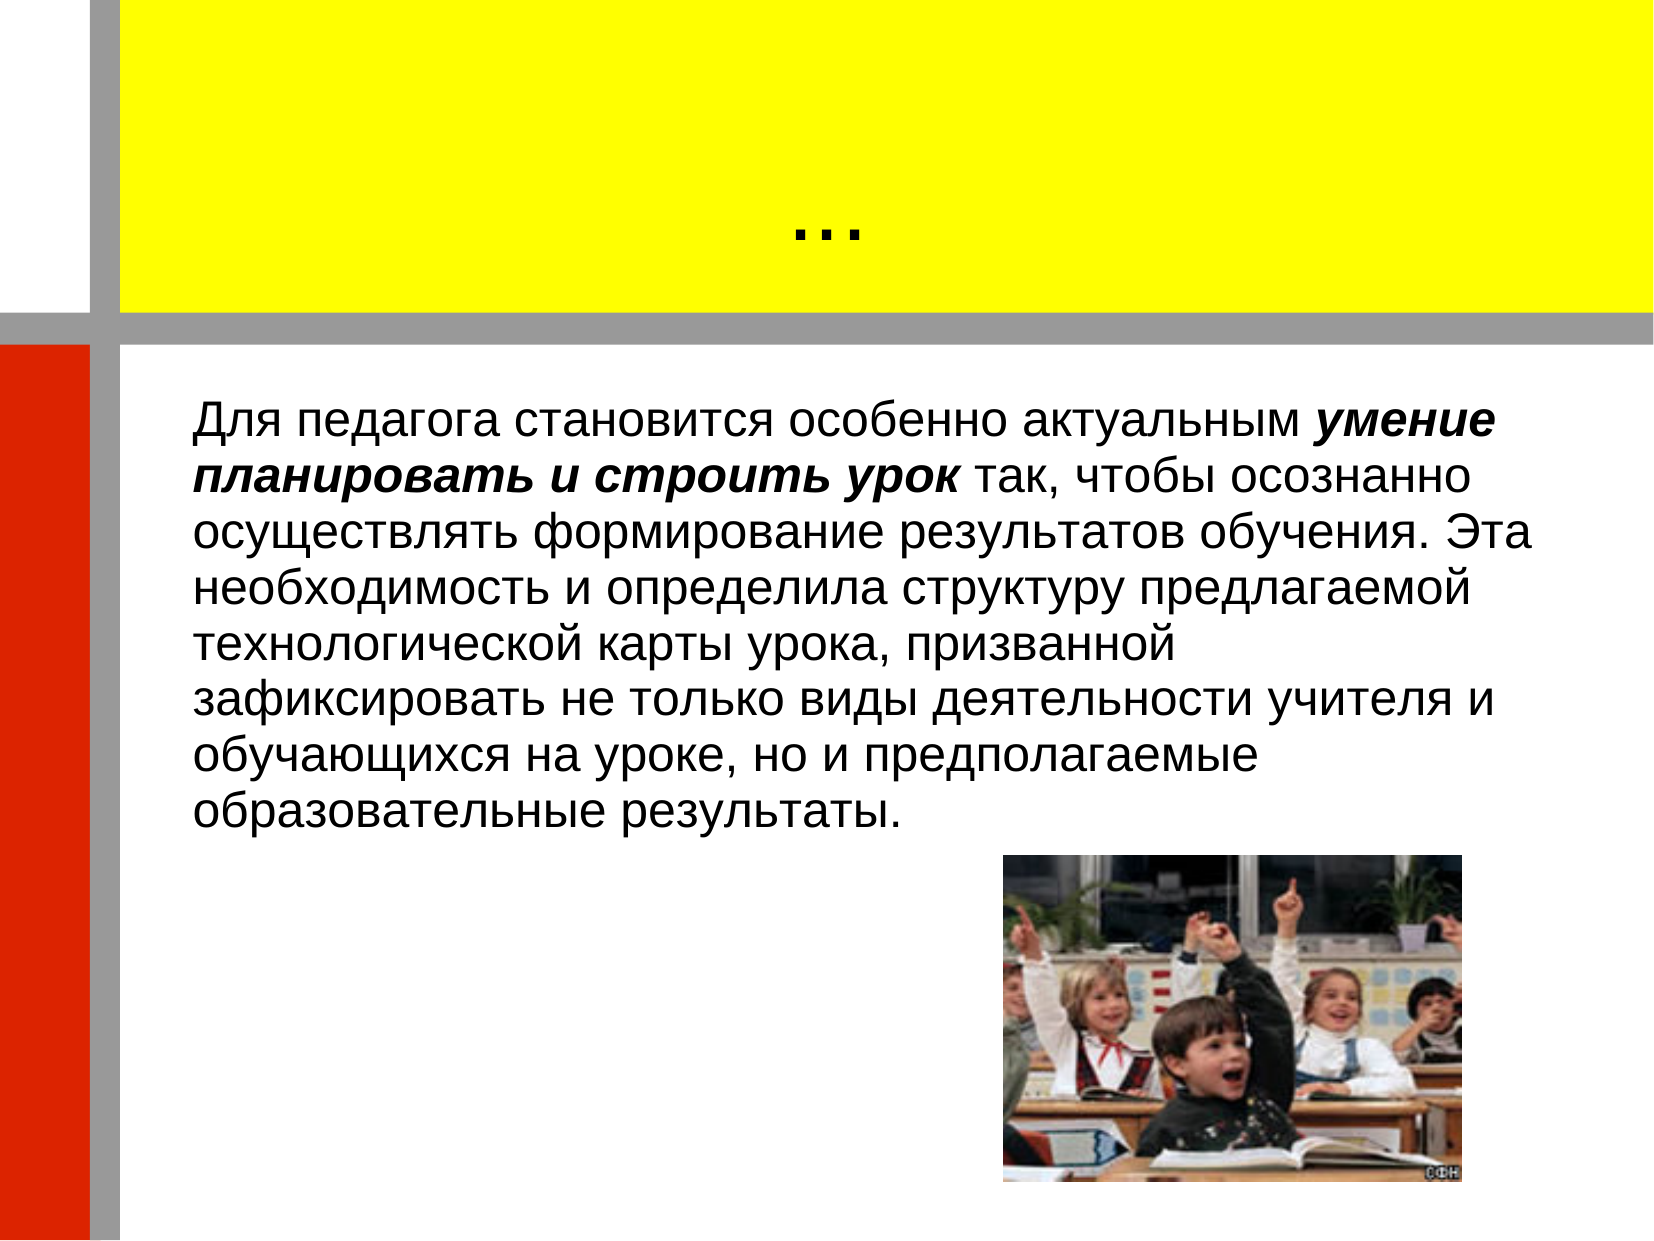

# ...
Для педагога становится особенно актуальным умение планировать и строить урок так, чтобы осознанно осуществлять формирование результатов обучения. Эта необходимость и определила структуру предлагаемой технологической карты урока, призванной зафиксировать не только виды деятельности учителя и обучающихся на уроке, но и предполагаемые образовательные результаты.